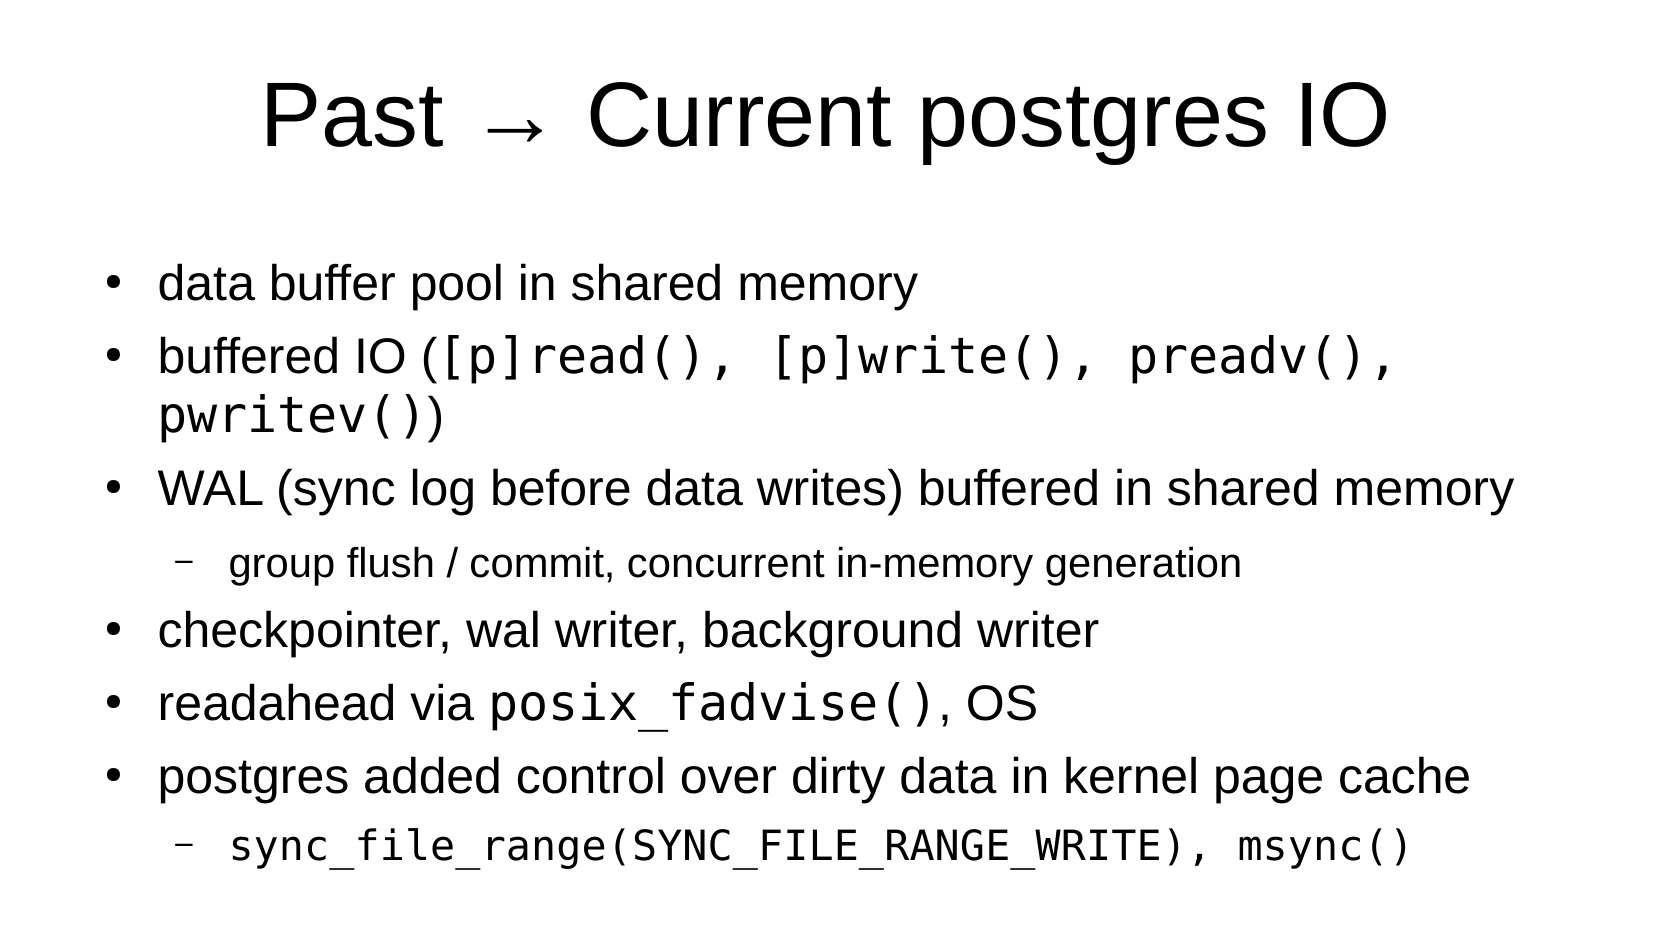

# Past → Current postgres IO
data buffer pool in shared memory
buffered IO ([p]read(), [p]write(), preadv(), pwritev())
WAL (sync log before data writes) buffered in shared memory
group flush / commit, concurrent in-memory generation
checkpointer, wal writer, background writer
readahead via posix_fadvise(), OS
postgres added control over dirty data in kernel page cache
sync_file_range(SYNC_FILE_RANGE_WRITE), msync()